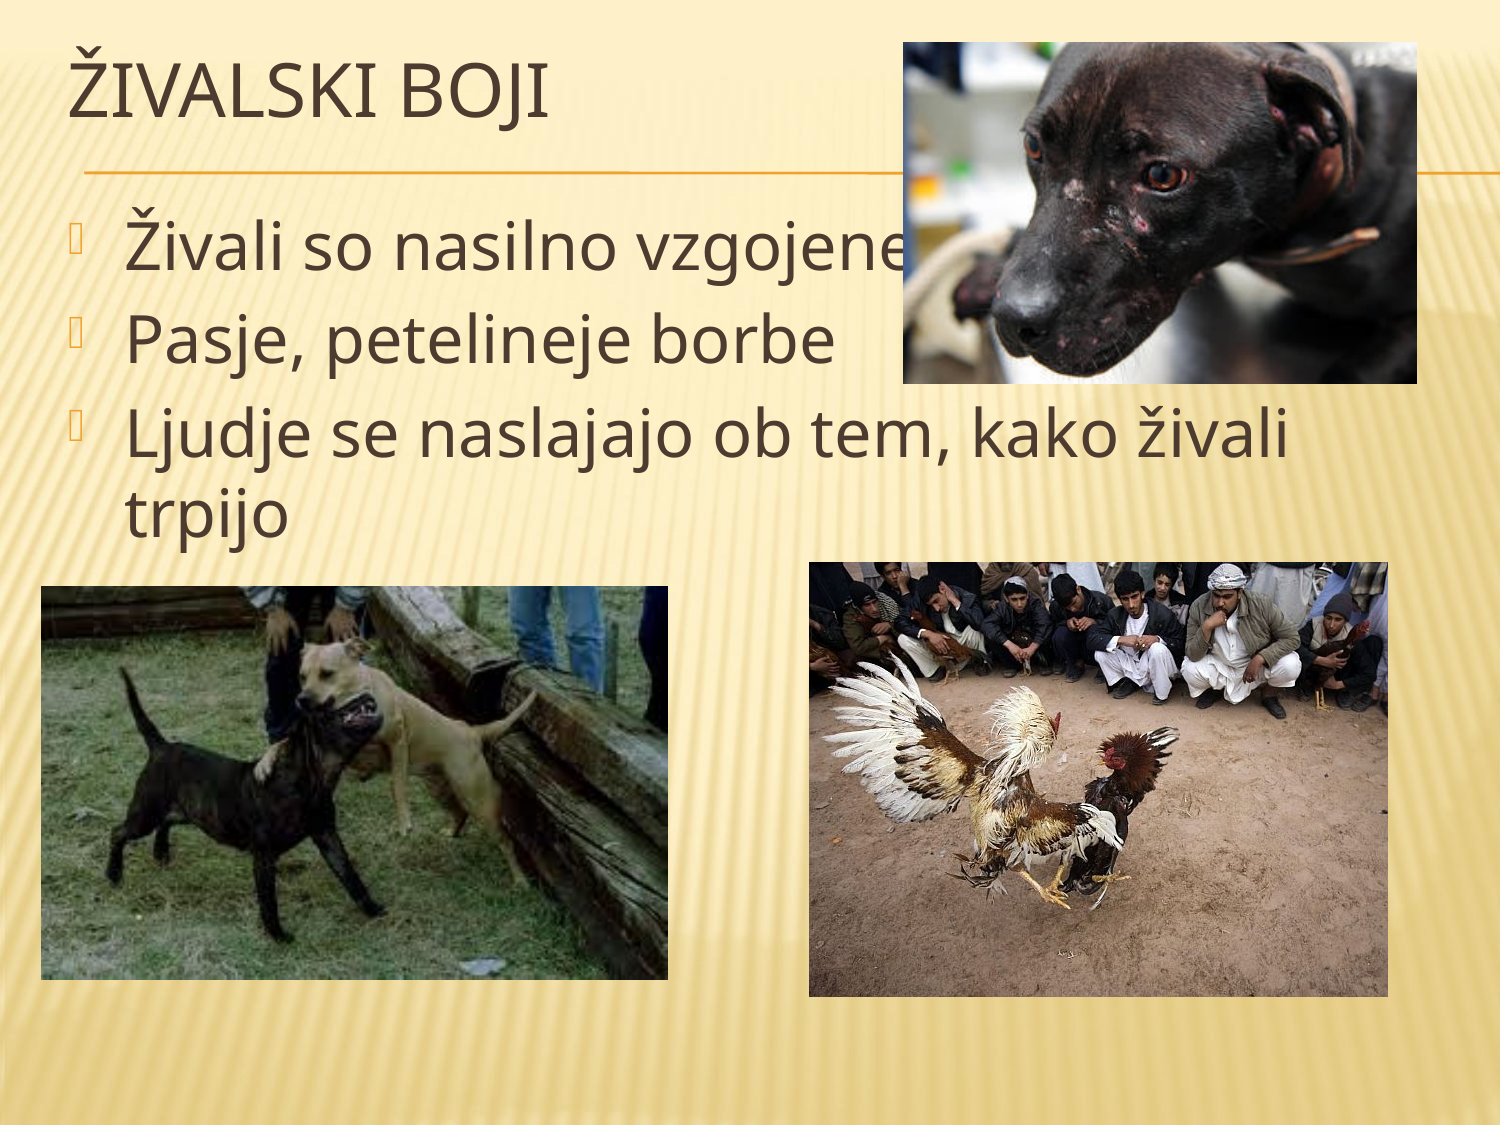

# Živalski boji
Živali so nasilno vzgojene
Pasje, petelineje borbe
Ljudje se naslajajo ob tem, kako živali trpijo